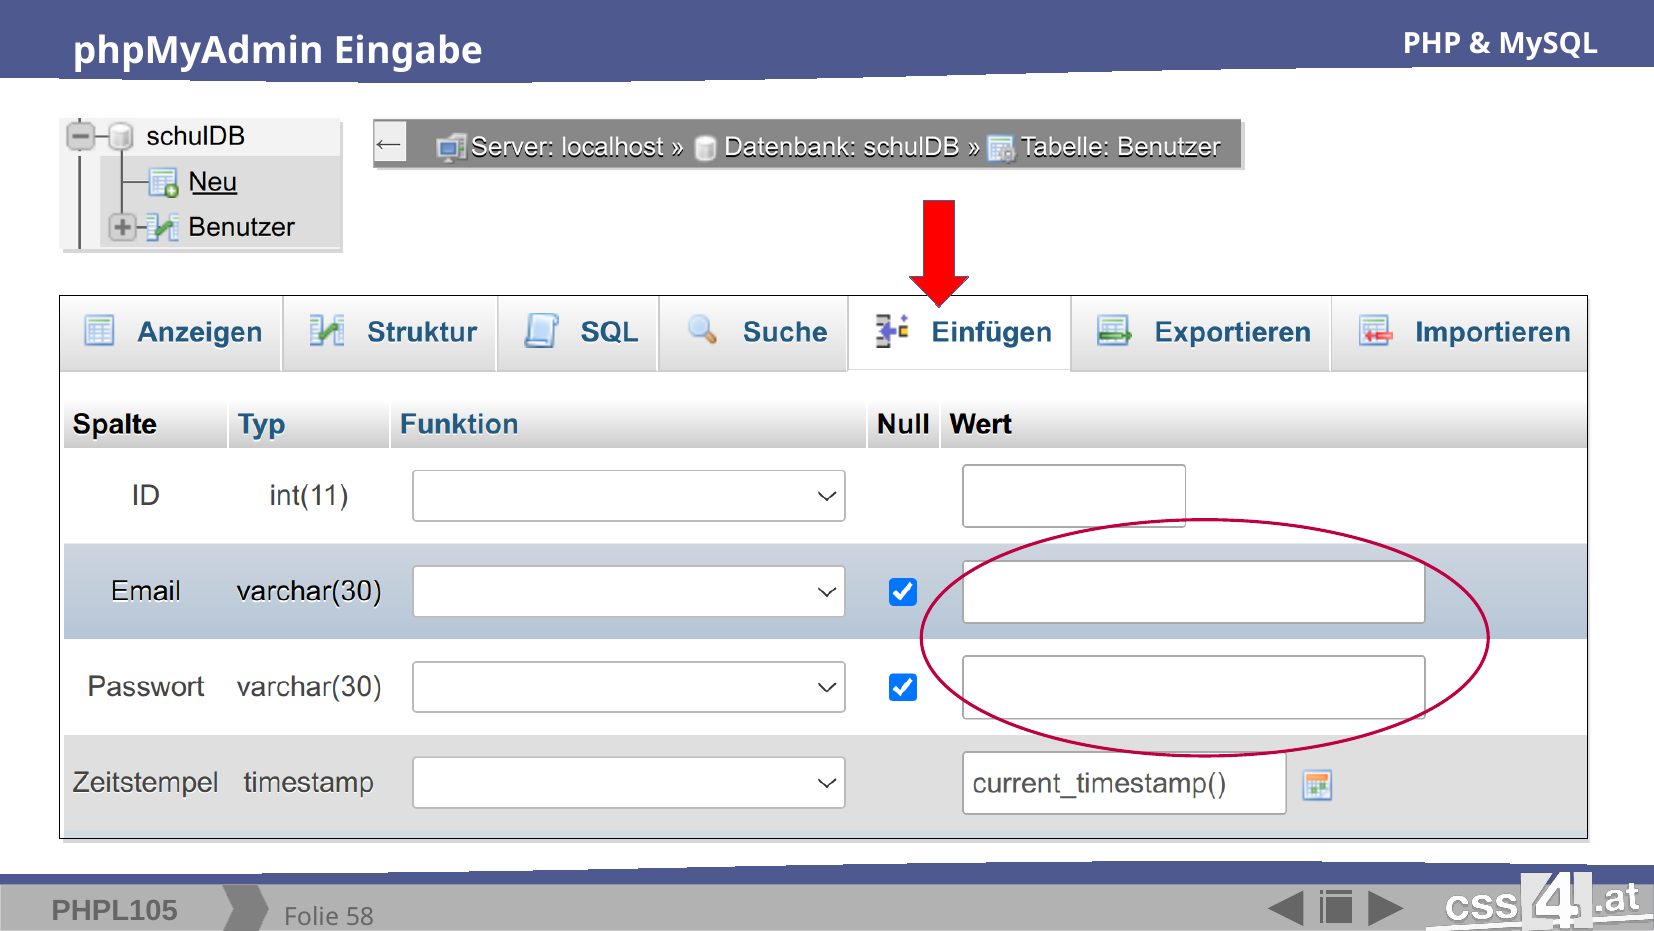

PHP & MySQL
phpMyAdmin Eingabe
PHPL105
Folie